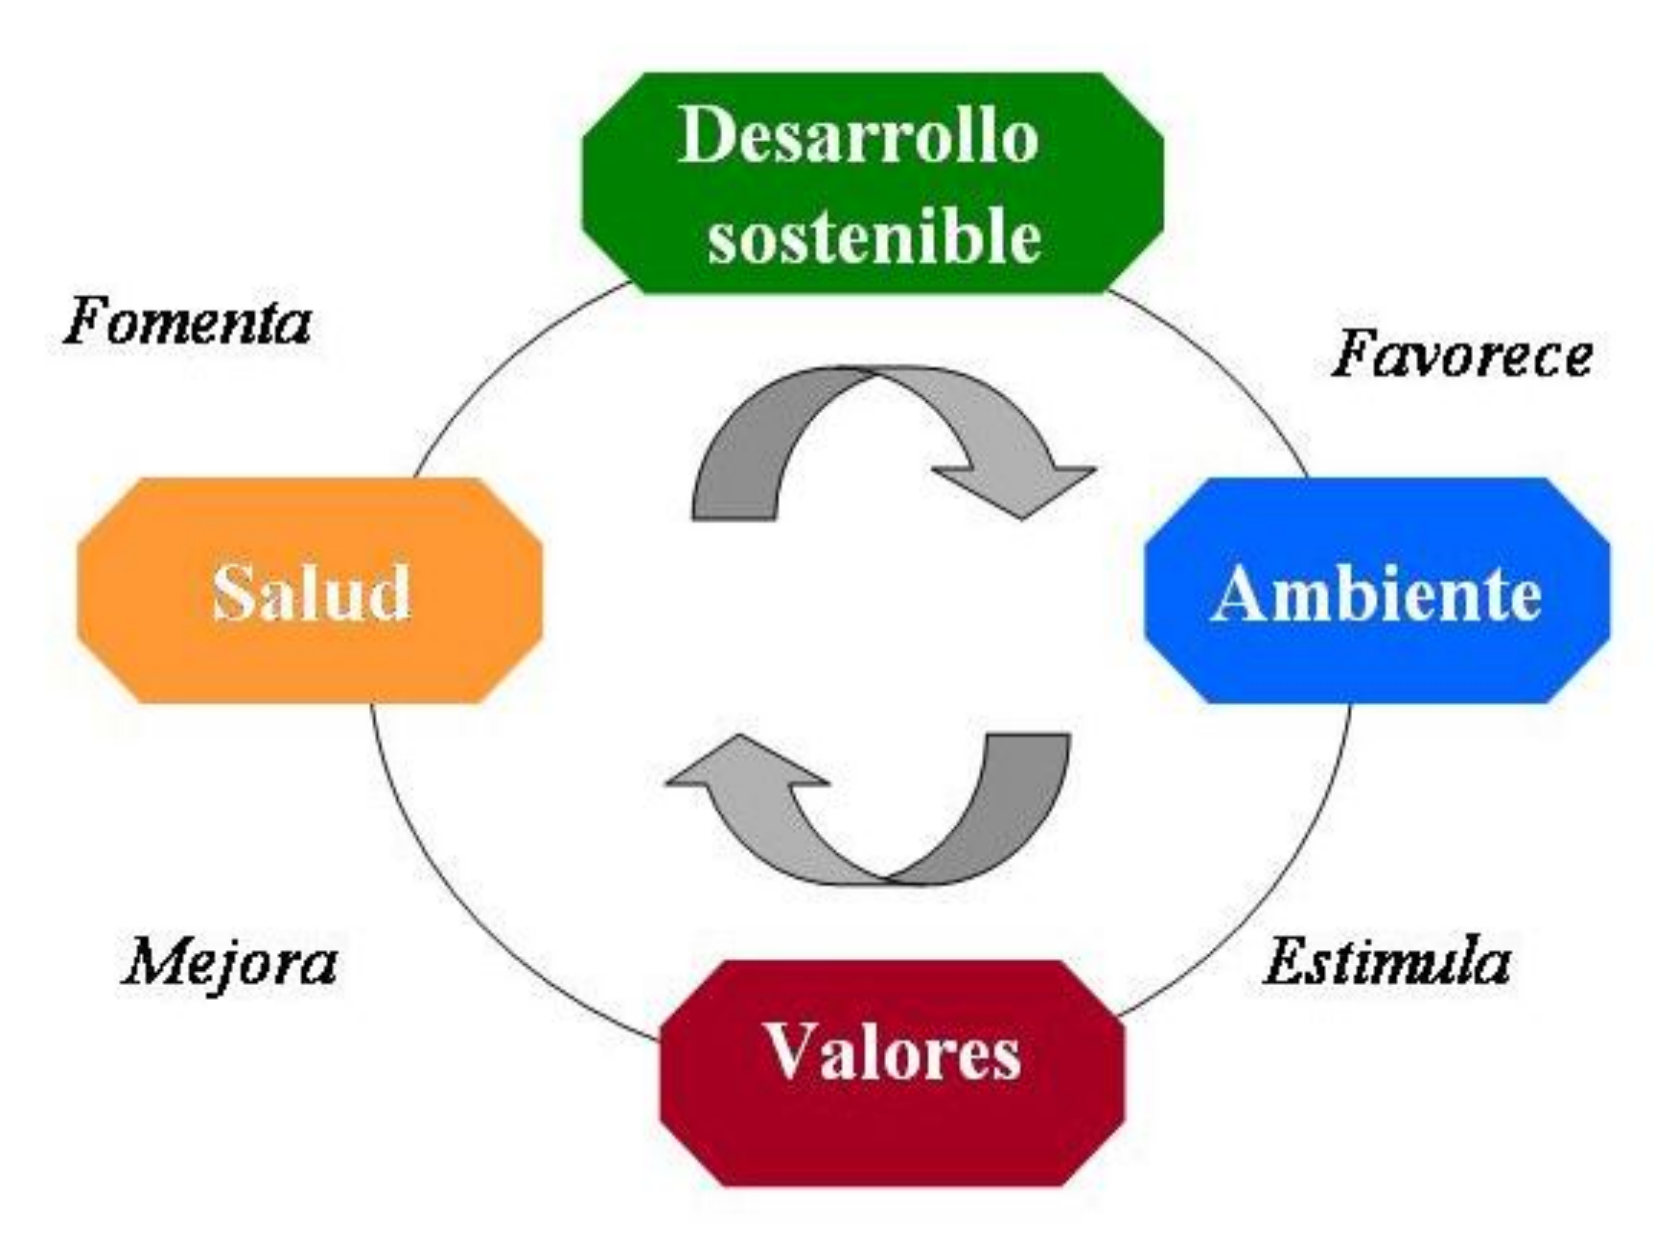

2.¿QUÉ HACER?
DOS POSTURAS
DESARROLLO
SOSTENIBLE
REDUCCIÓN NIVELES
DE CONSUMO
ARMONIZAR CRECIMIENTO
Y PRESERVACIÓN NATURALEZA
IDEAS INCOMPATIBLES